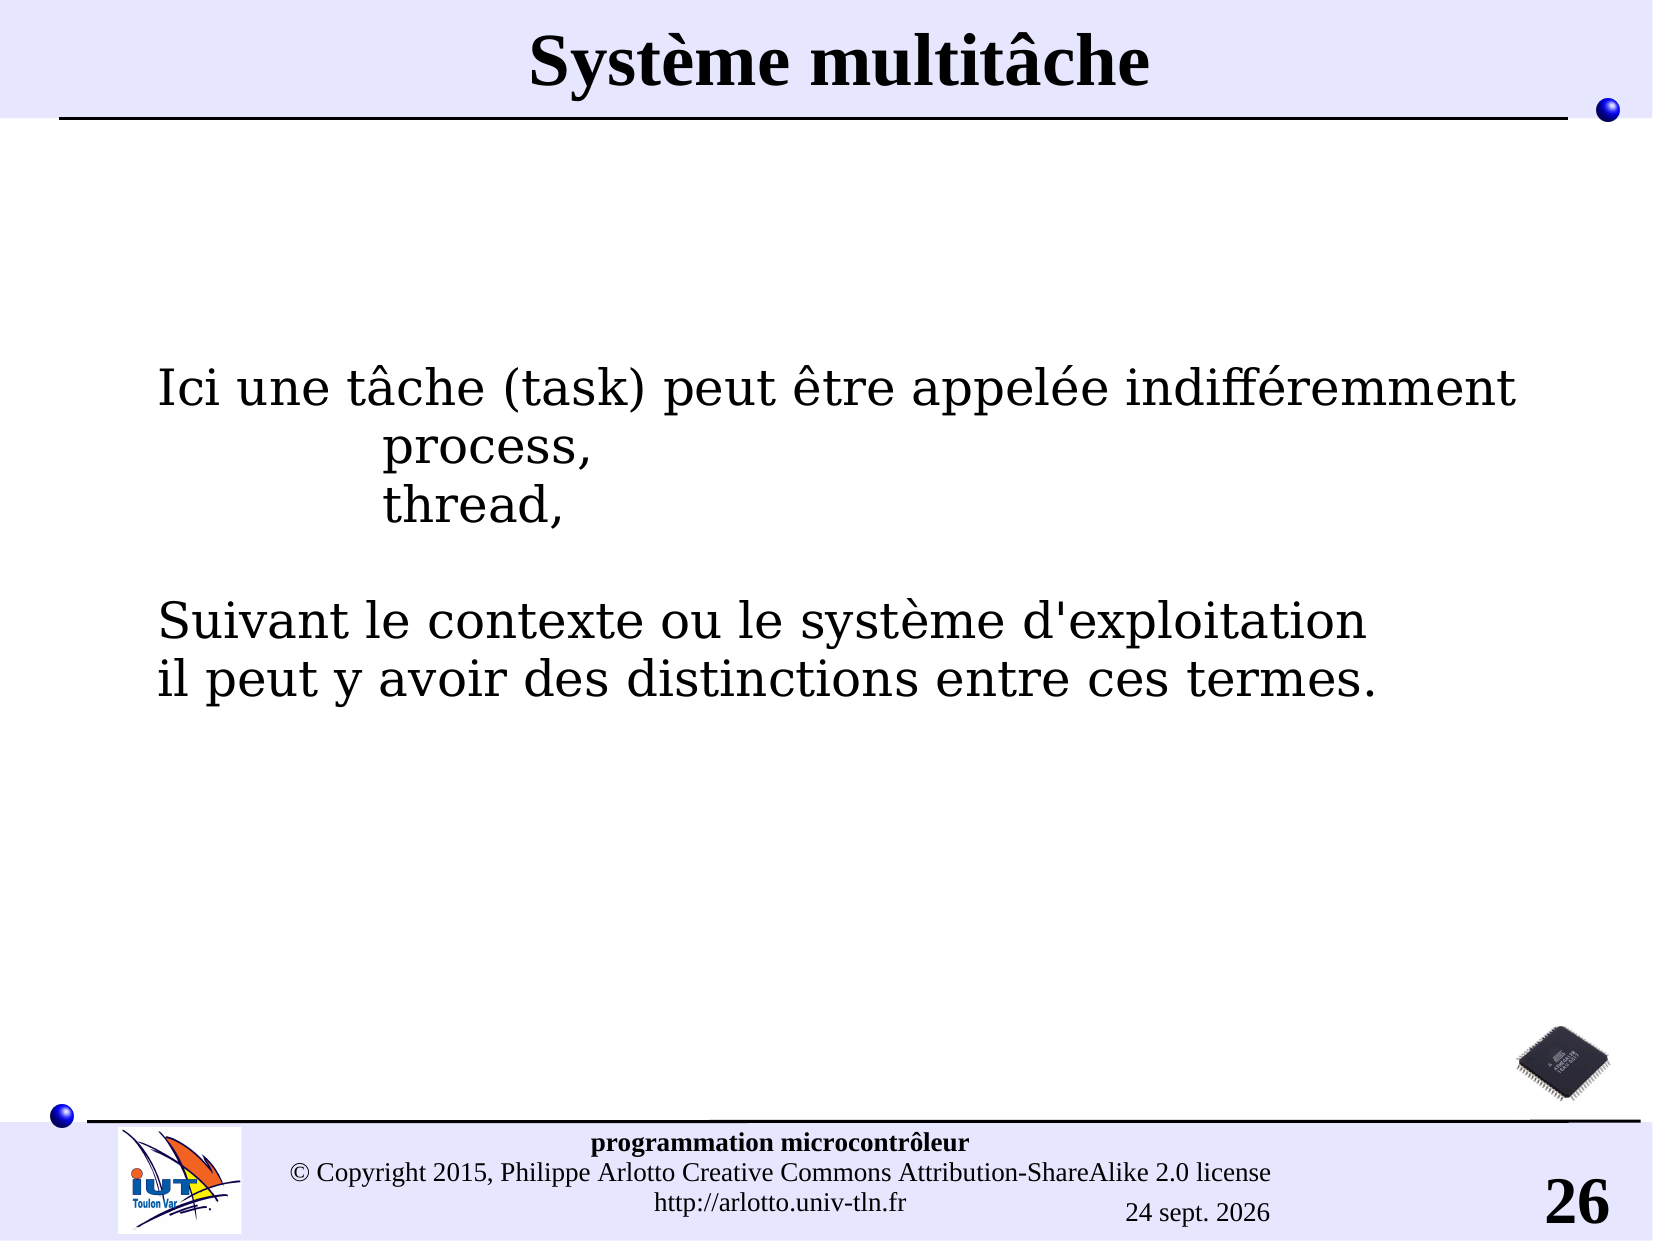

# Système multitâche
Ici une tâche (task) peut être appelée indifféremment
			process,
			thread,
Suivant le contexte ou le système d'exploitation
il peut y avoir des distinctions entre ces termes.